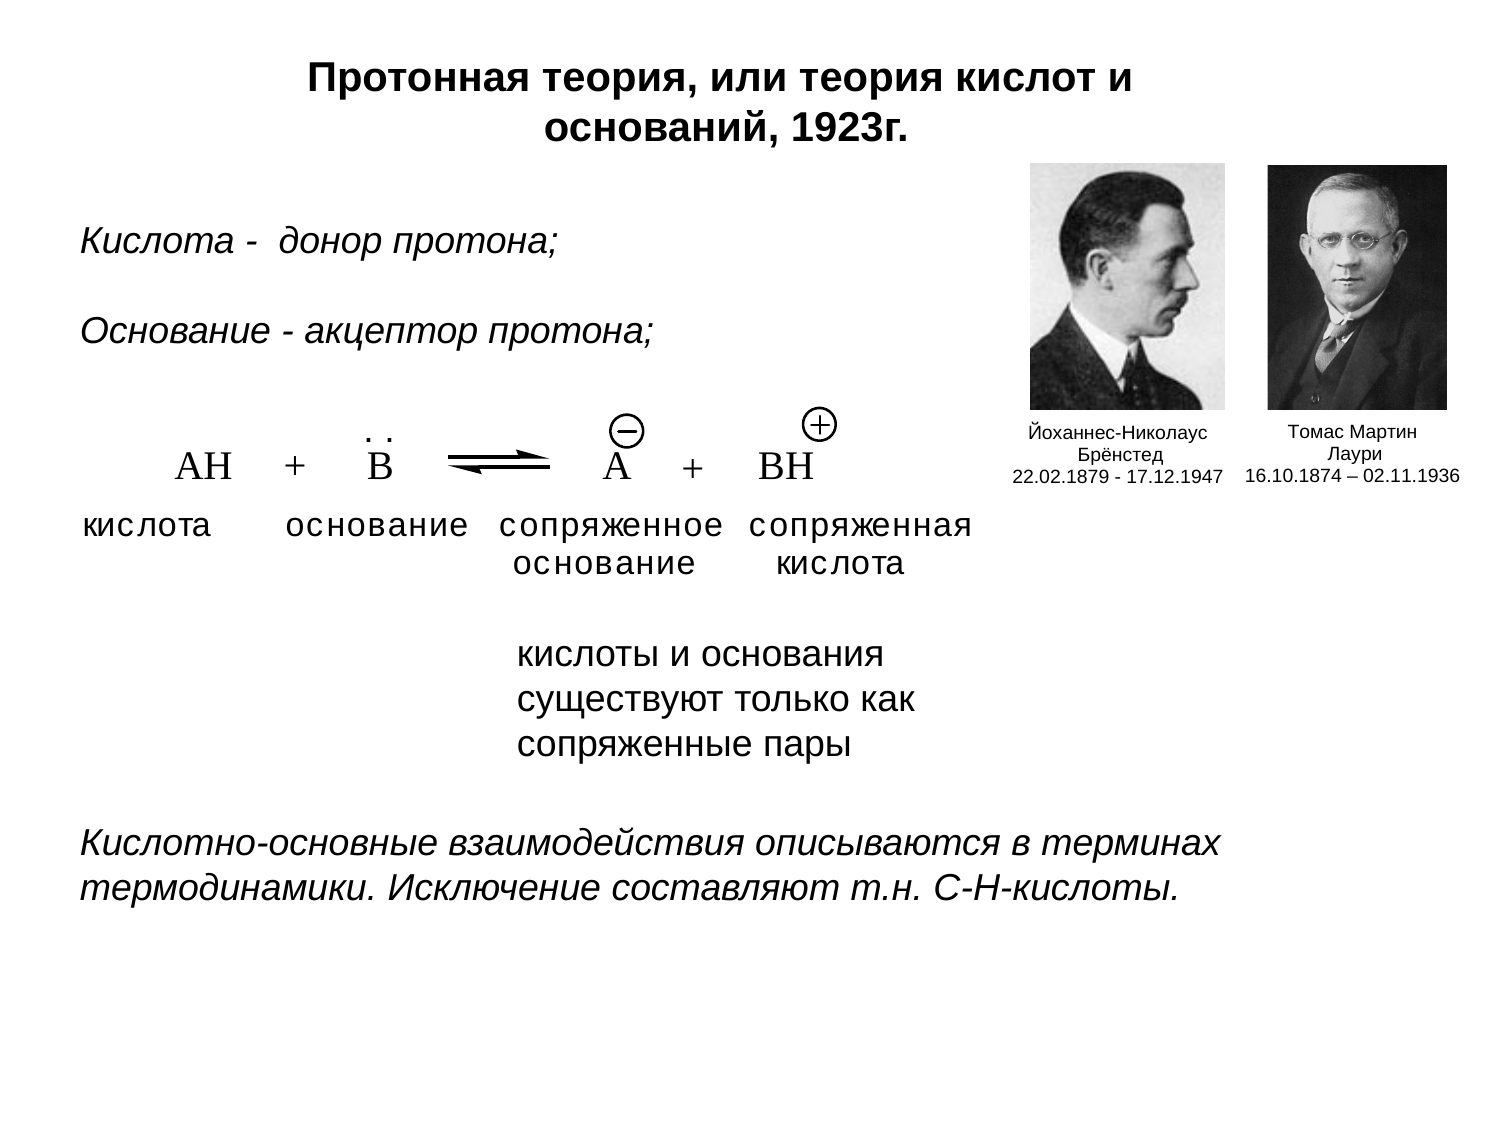

Протонная теория, или теория кислот и
оснований, 1923г.
Кислота - донор протона;
Основание - акцептор протона;
. .
кислоты и основания существуют только как
сопряженные пары
Кислотно-основные взаимодействия описываются в терминах термодинамики. Исключение составляют т.н. С-Н-кислоты.